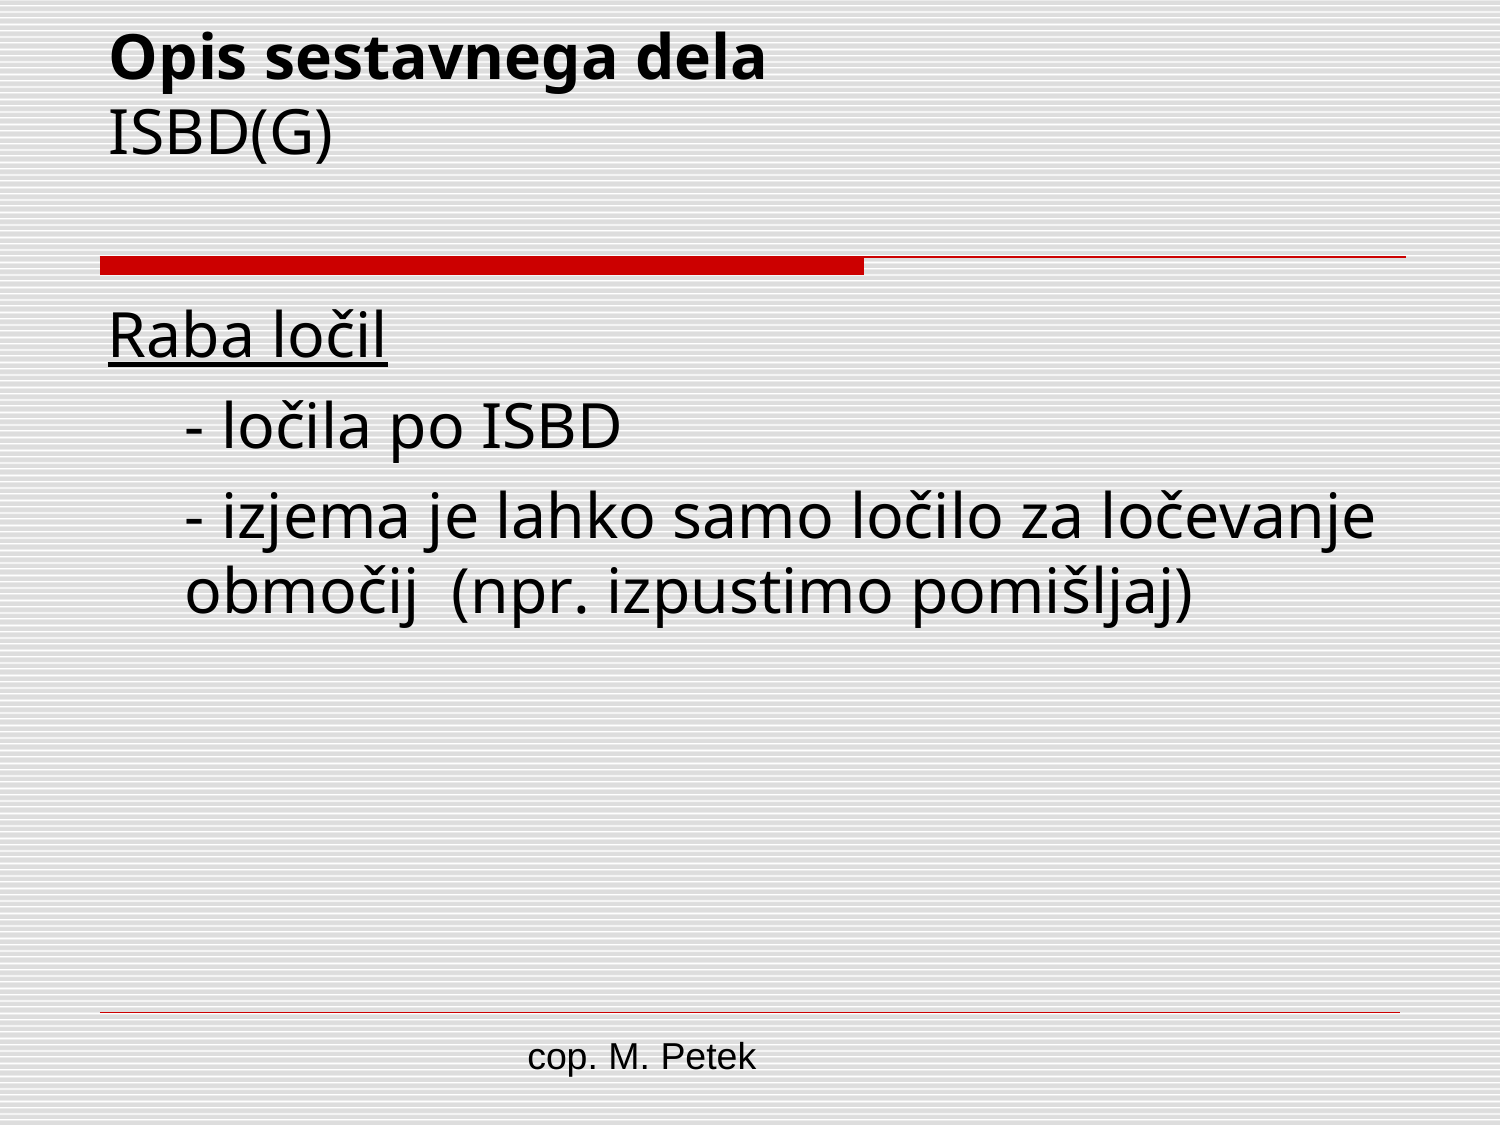

# Opis sestavnega dela ISBD(G)
Raba ločil
	- ločila po ISBD
	- izjema je lahko samo ločilo za ločevanje območij (npr. izpustimo pomišljaj)
cop. M. Petek